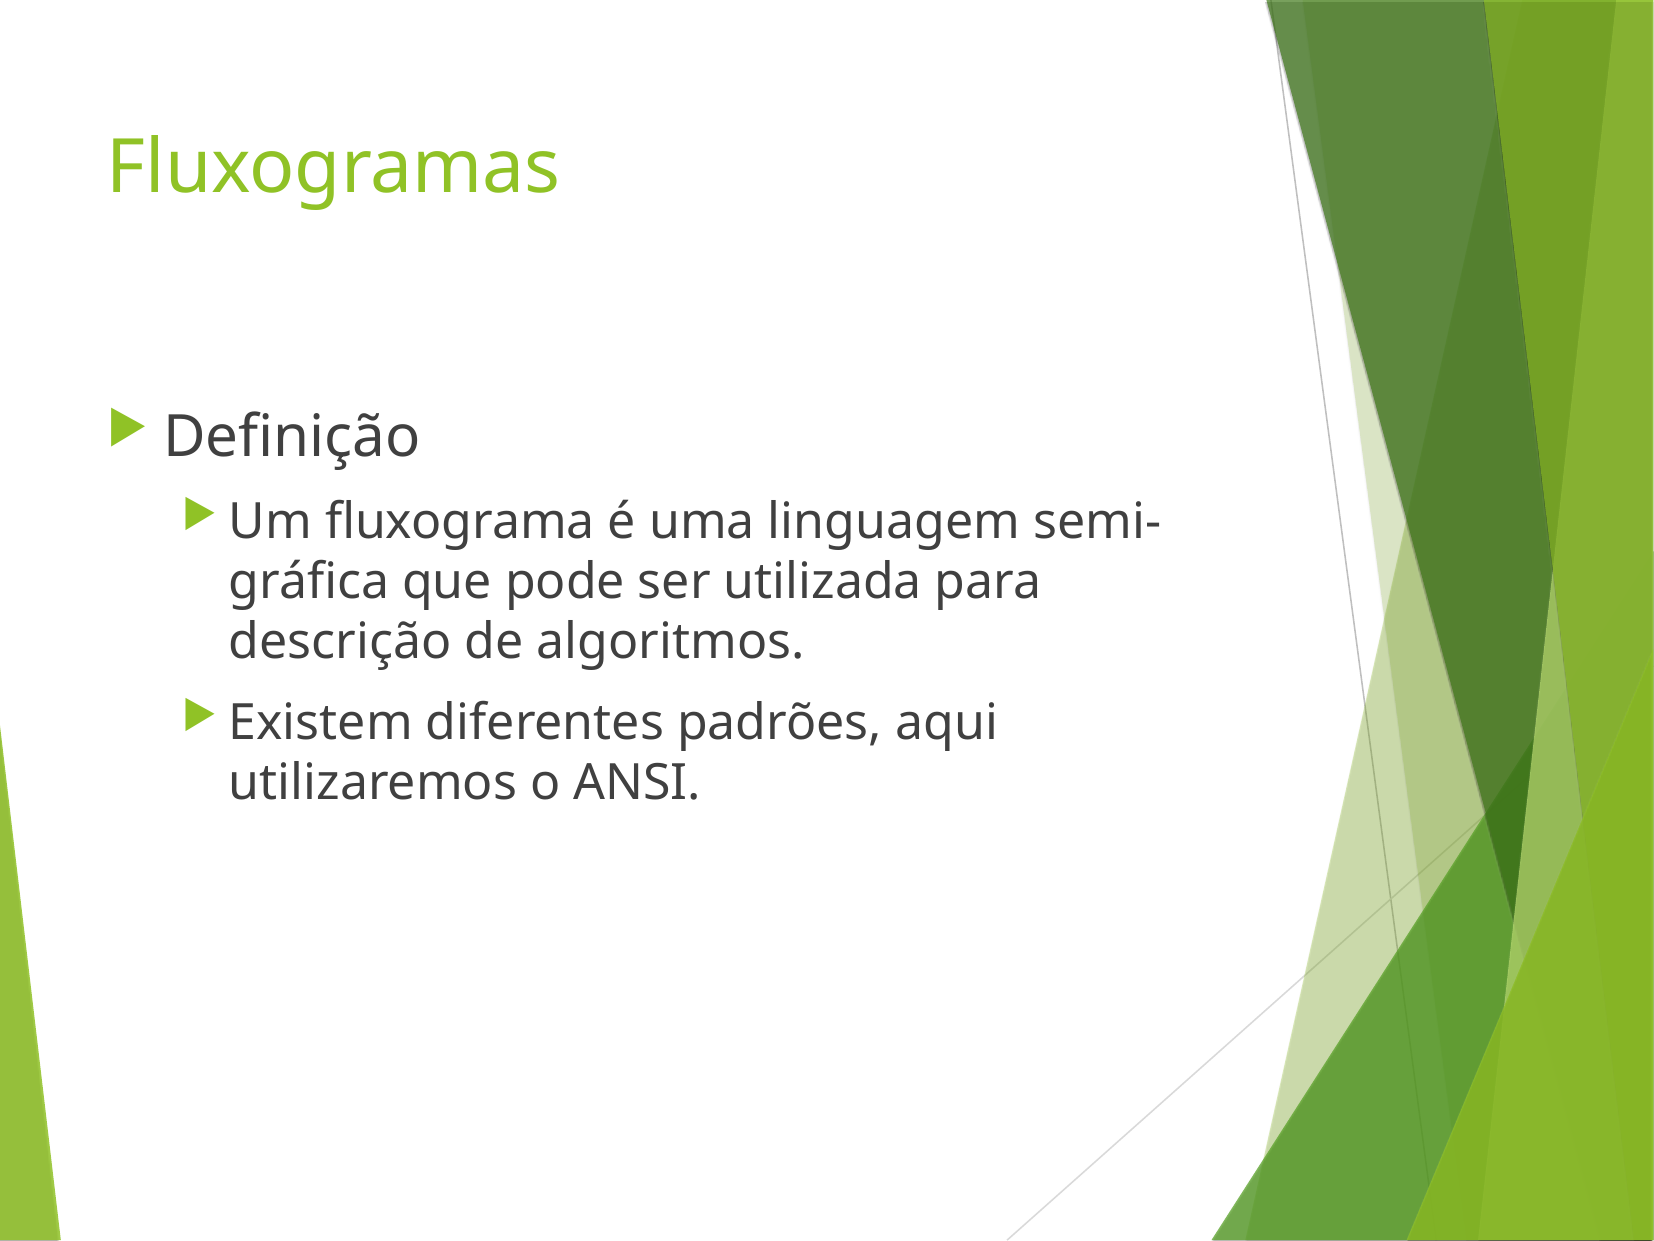

# Fluxogramas
Definição
Um fluxograma é uma linguagem semi-gráfica que pode ser utilizada para descrição de algoritmos.
Existem diferentes padrões, aqui utilizaremos o ANSI.